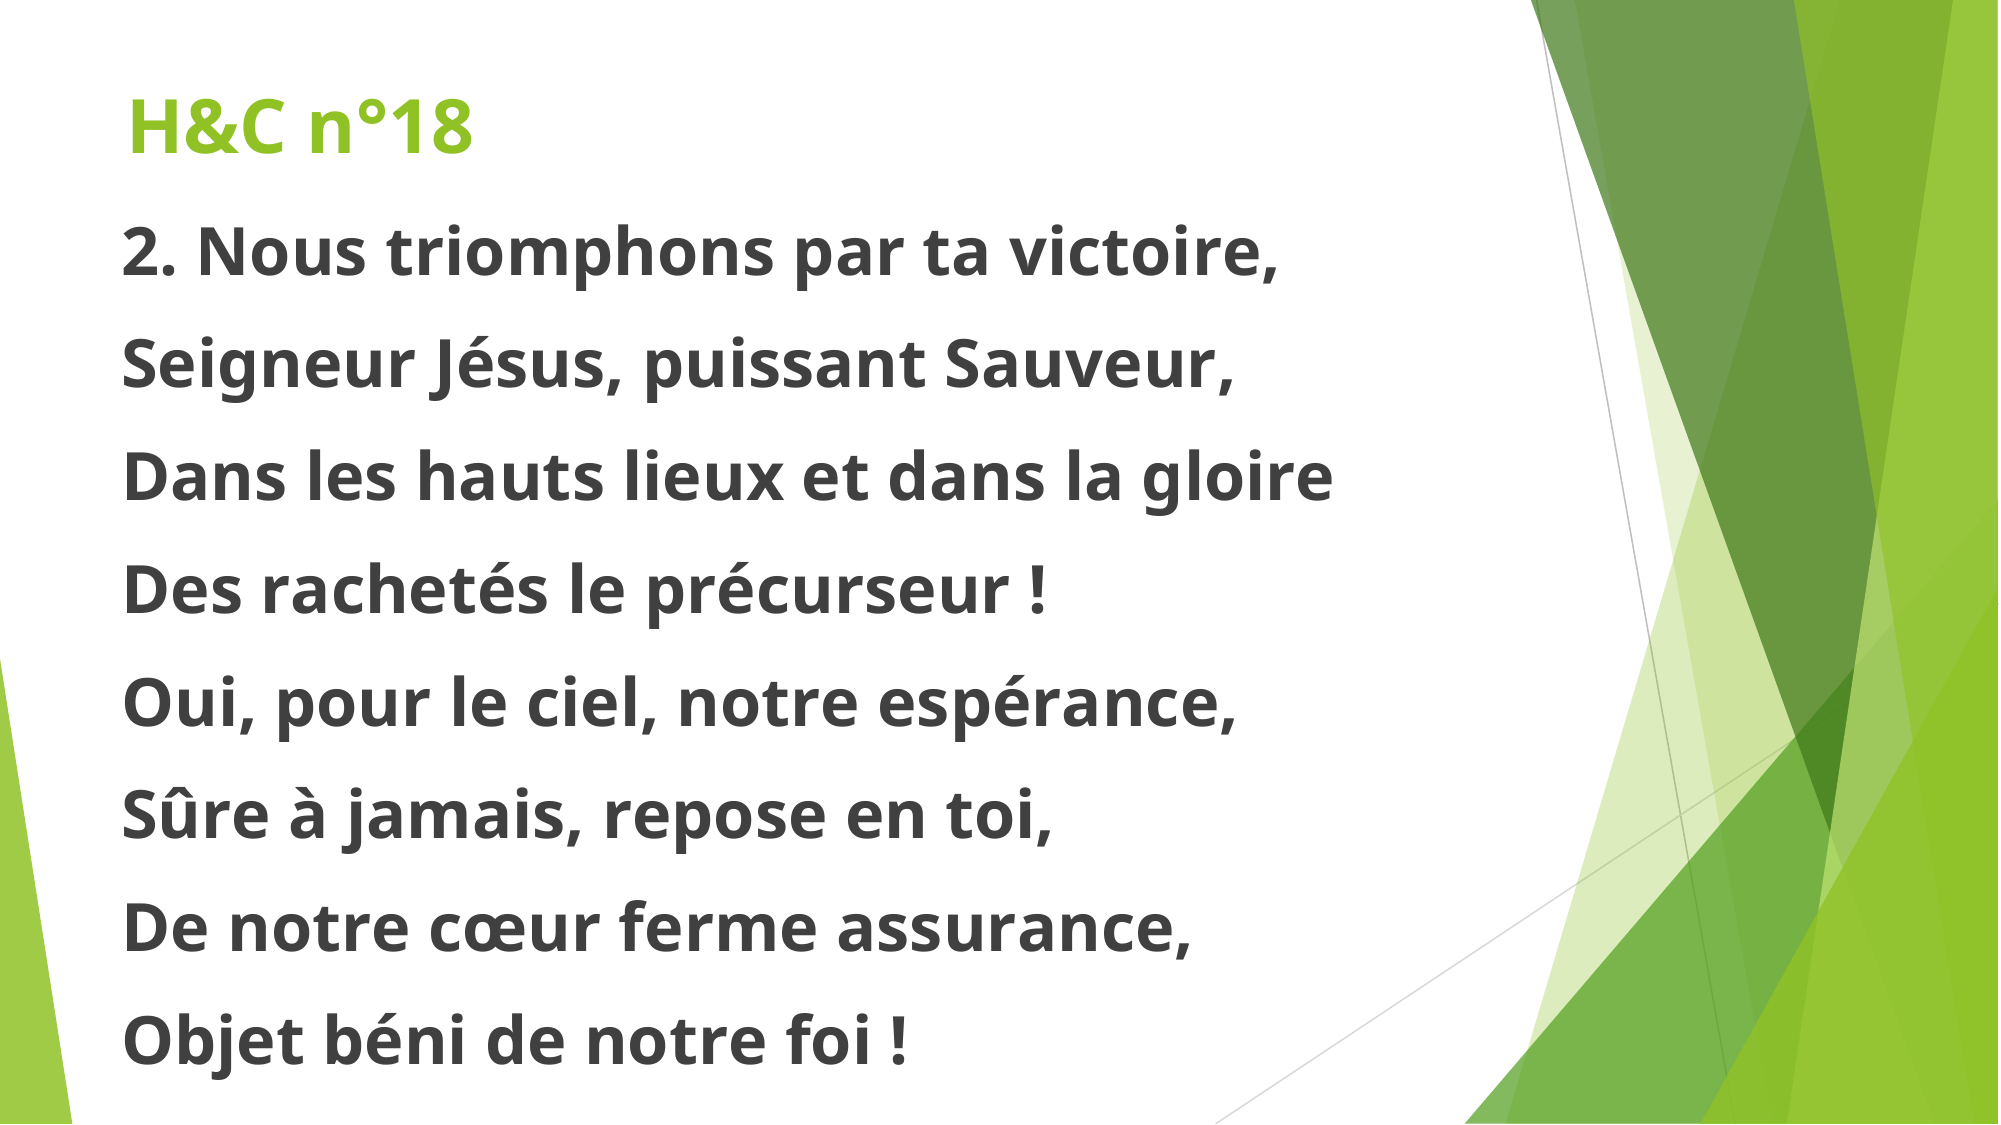

H&C n°18
2. Nous triomphons par ta victoire,
Seigneur Jésus, puissant Sauveur,
Dans les hauts lieux et dans la gloire
Des rachetés le précurseur !
Oui, pour le ciel, notre espérance,
Sûre à jamais, repose en toi,
De notre cœur ferme assurance,
Objet béni de notre foi !